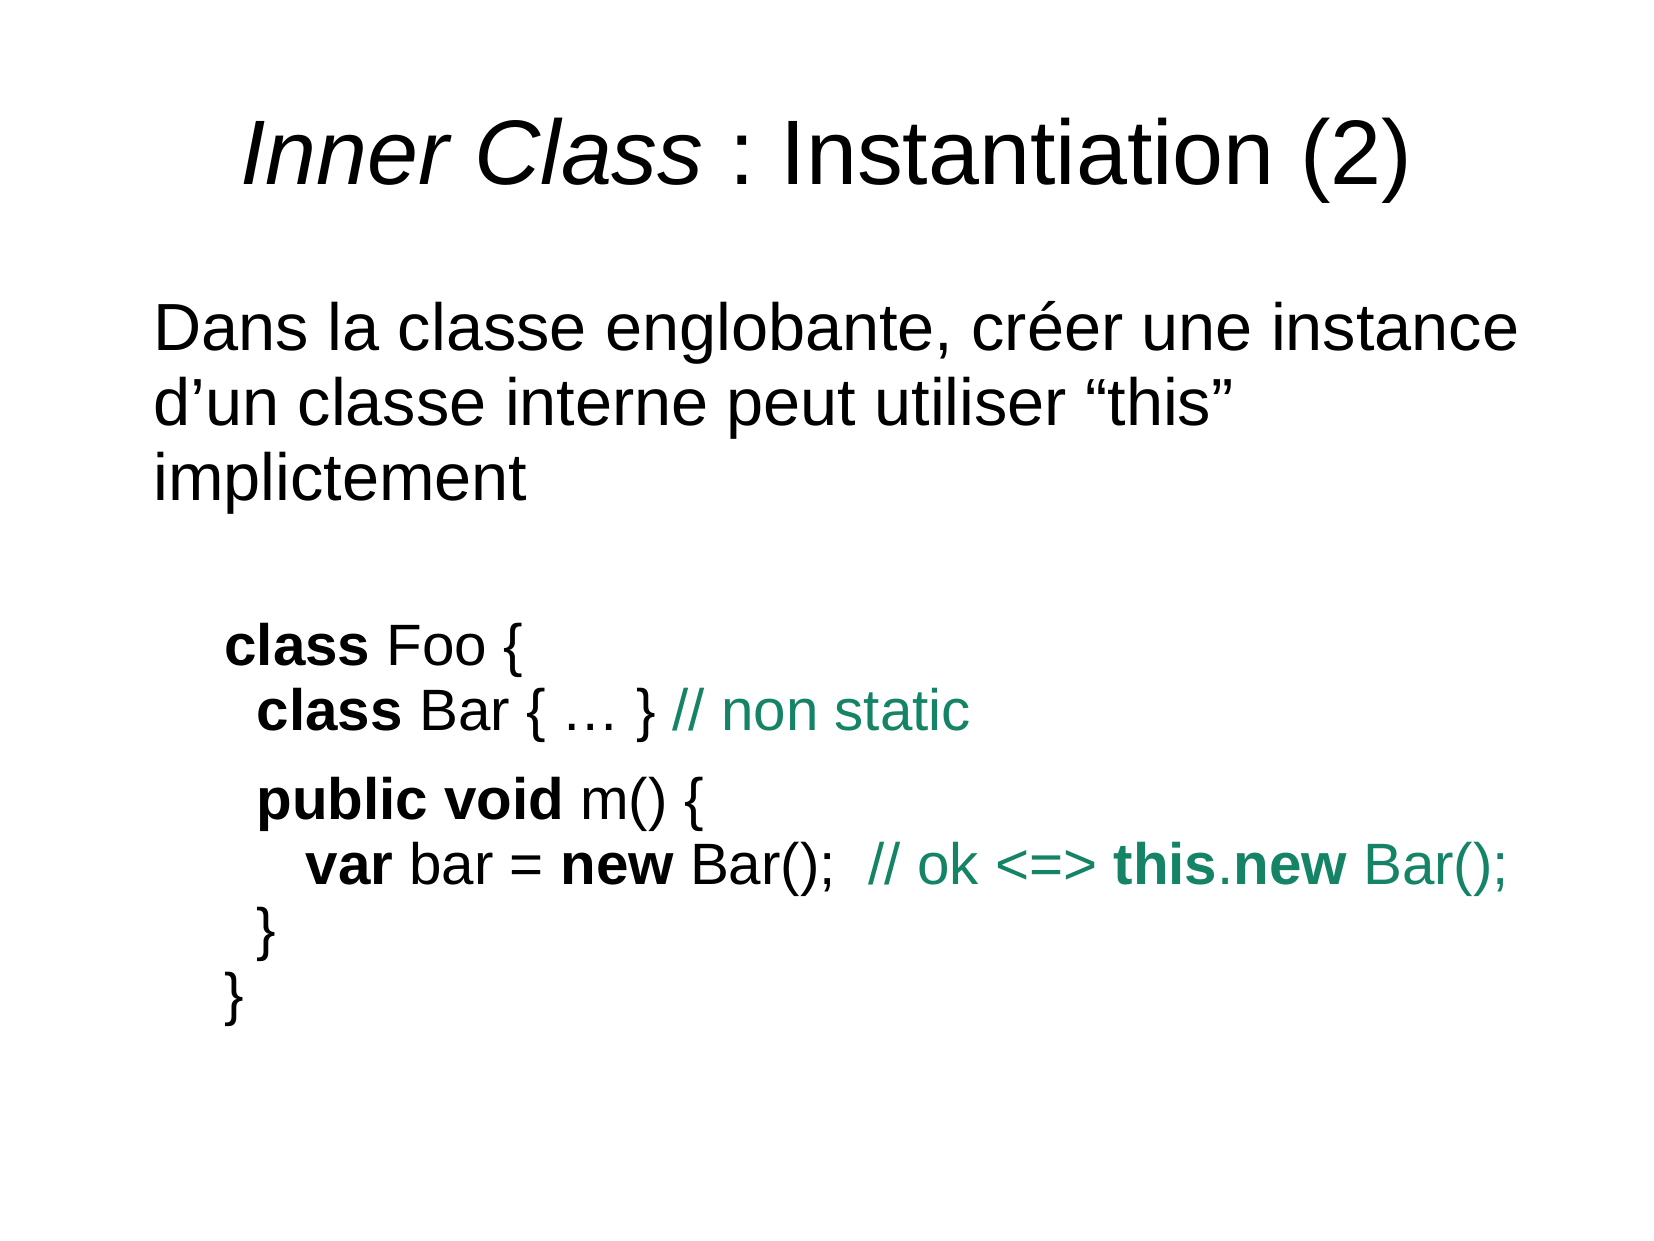

# Inner Class : Instantiation (2)
Dans la classe englobante, créer une instance d’un classe interne peut utiliser “this” implictement
class Foo {
 class Bar { … } // non static
 public void m() {
 var bar = new Bar(); // ok <=> this.new Bar();
 }
}